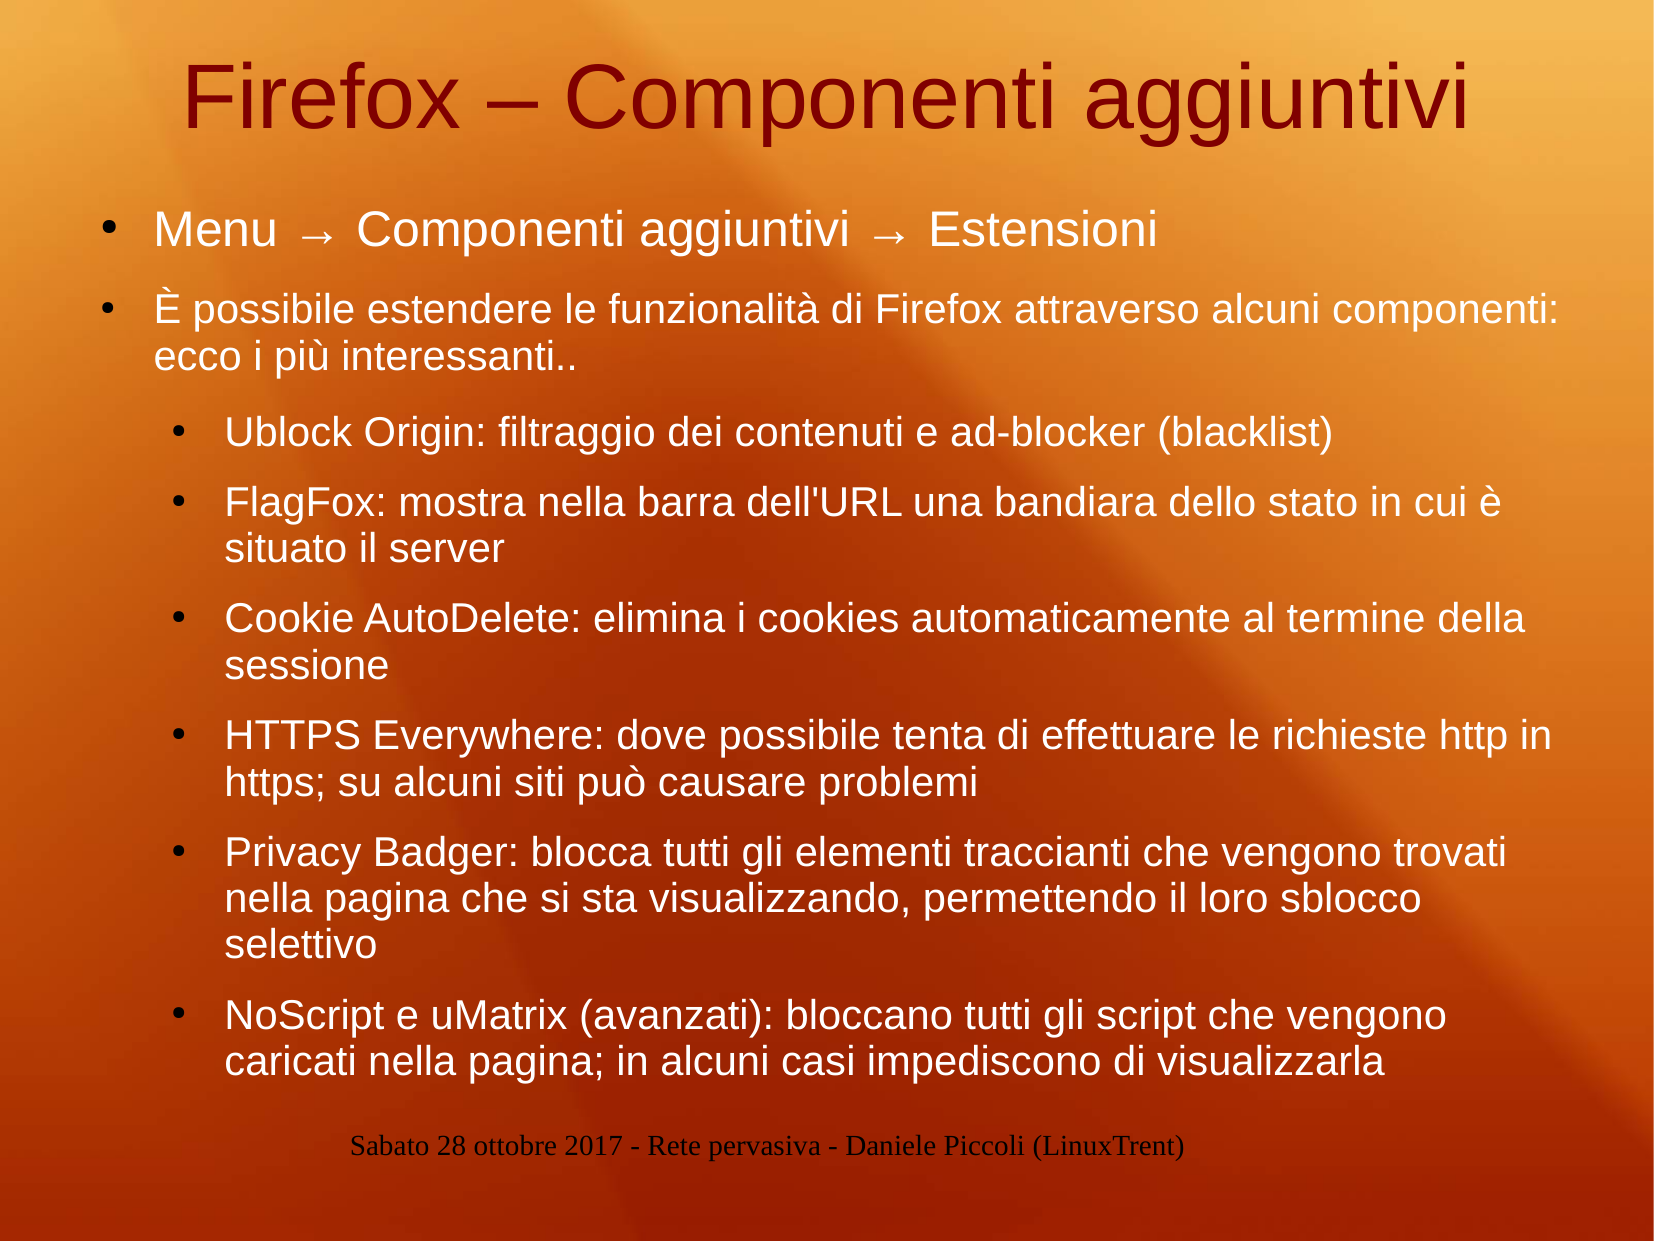

# Firefox – Componenti aggiuntivi
Menu → Componenti aggiuntivi → Estensioni
È possibile estendere le funzionalità di Firefox attraverso alcuni componenti: ecco i più interessanti..
Ublock Origin: filtraggio dei contenuti e ad-blocker (blacklist)
FlagFox: mostra nella barra dell'URL una bandiara dello stato in cui è situato il server
Cookie AutoDelete: elimina i cookies automaticamente al termine della sessione
HTTPS Everywhere: dove possibile tenta di effettuare le richieste http in https; su alcuni siti può causare problemi
Privacy Badger: blocca tutti gli elementi traccianti che vengono trovati nella pagina che si sta visualizzando, permettendo il loro sblocco selettivo
NoScript e uMatrix (avanzati): bloccano tutti gli script che vengono caricati nella pagina; in alcuni casi impediscono di visualizzarla
Sabato 28 ottobre 2017 - Rete pervasiva - Daniele Piccoli (LinuxTrent)